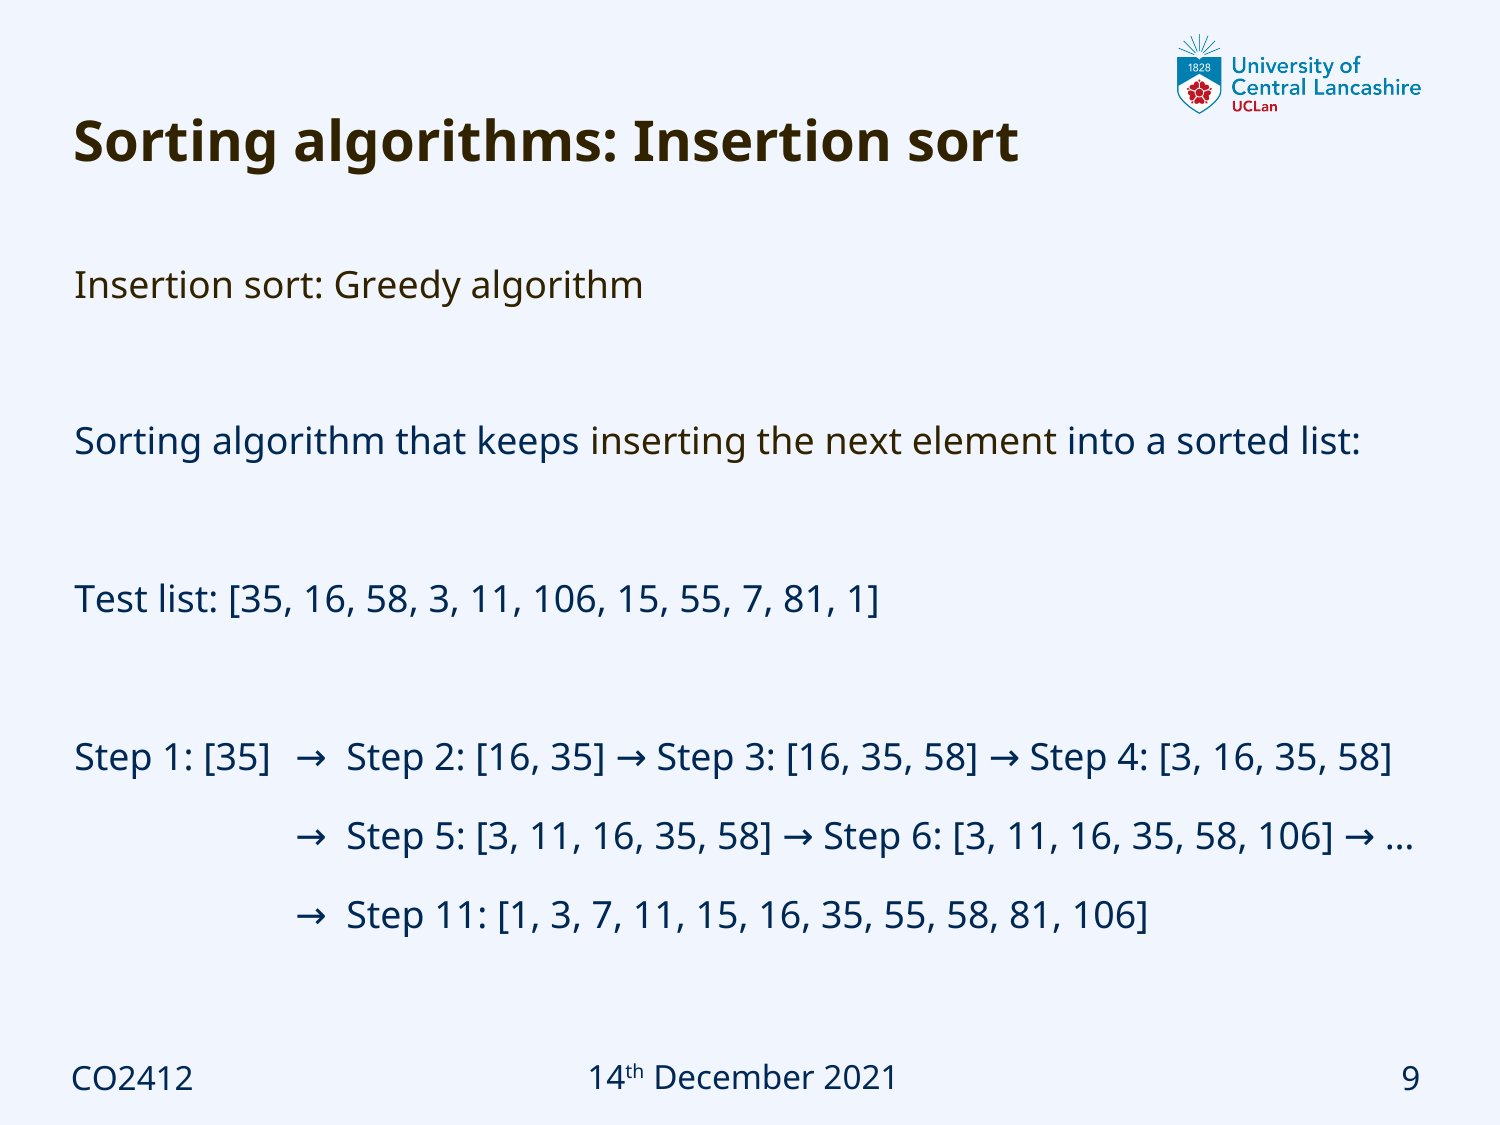

# Sorting algorithms: Insertion sort
Insertion sort: Greedy algorithm
Sorting algorithm that keeps inserting the next element into a sorted list:
Test list: [35, 16, 58, 3, 11, 106, 15, 55, 7, 81, 1]
Step 1: [35]	→ Step 2: [16, 35] → Step 3: [16, 35, 58] → Step 4: [3, 16, 35, 58]
			→ Step 5: [3, 11, 16, 35, 58] → Step 6: [3, 11, 16, 35, 58, 106] → …
			→ Step 11: [1, 3, 7, 11, 15, 16, 35, 55, 58, 81, 106]